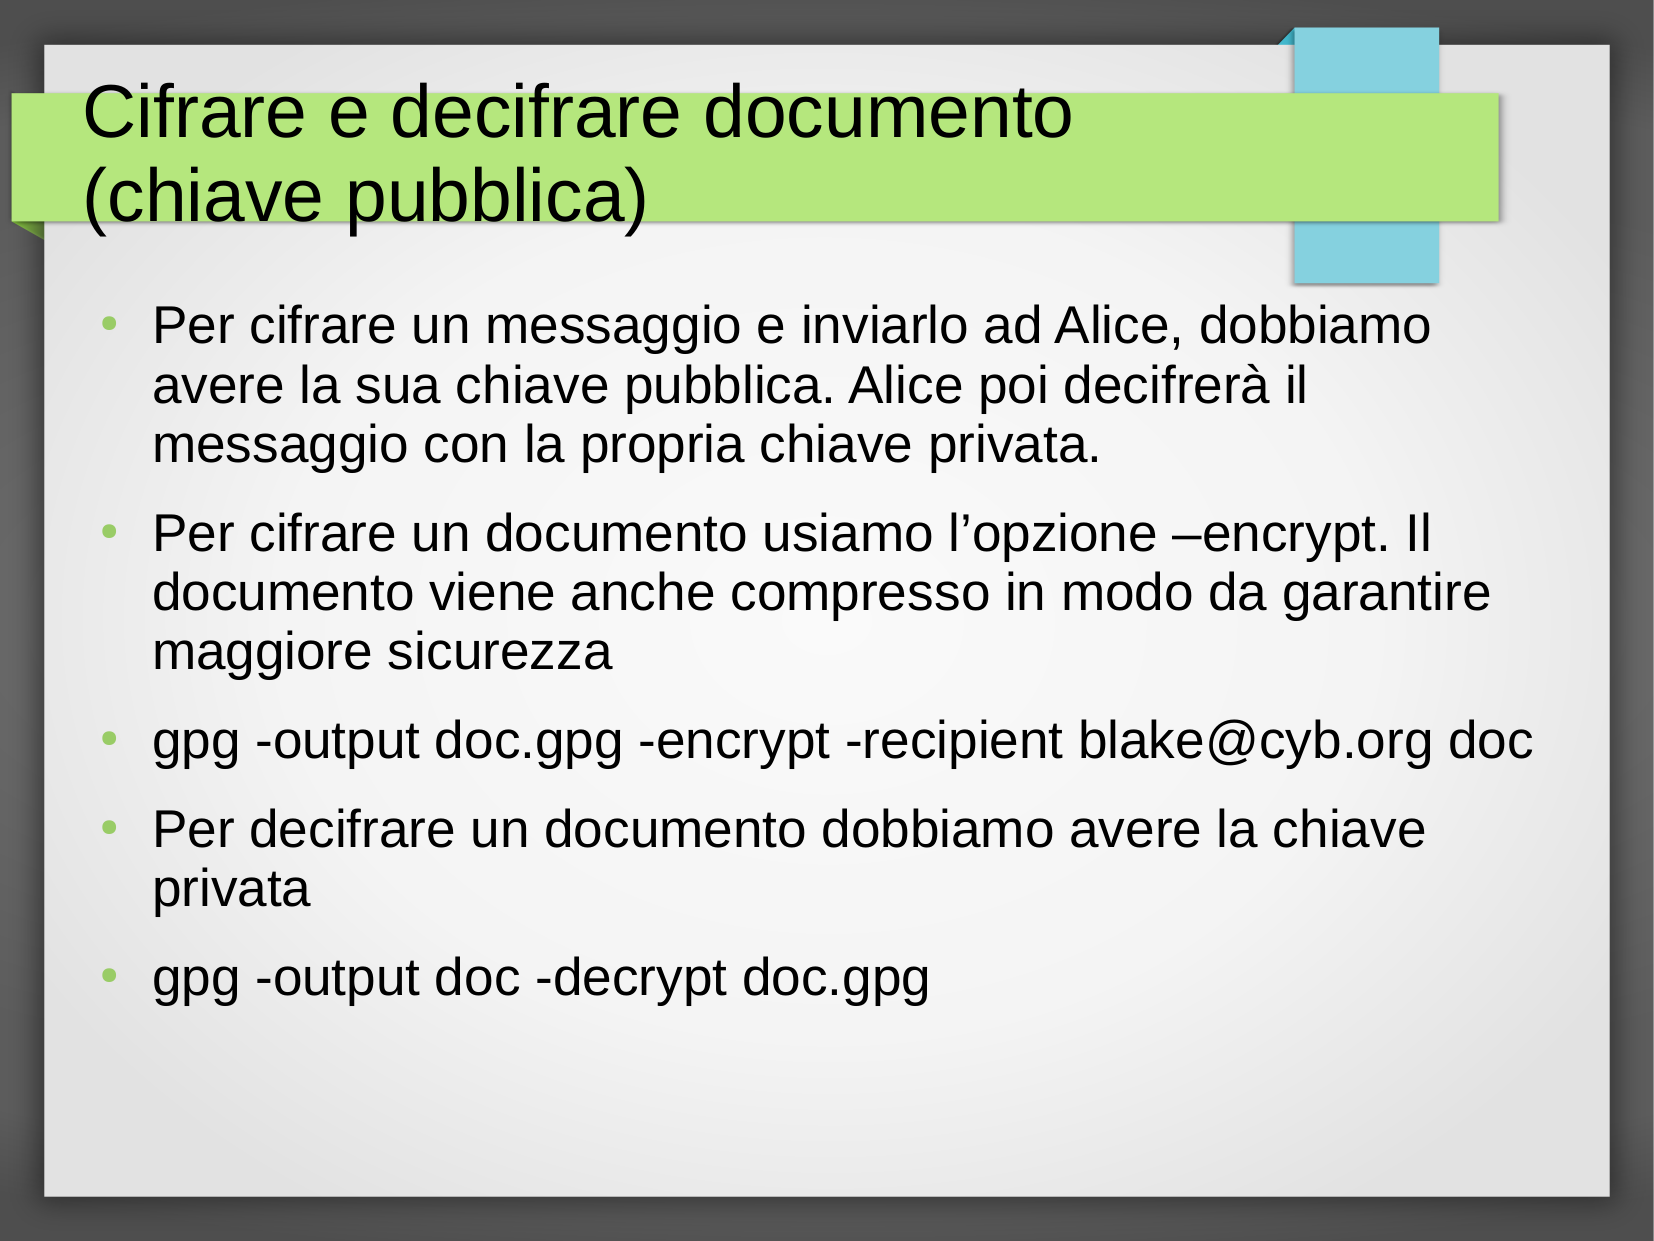

# Cifrare e decifrare documento (chiave pubblica)
Per cifrare un messaggio e inviarlo ad Alice, dobbiamo avere la sua chiave pubblica. Alice poi decifrerà il messaggio con la propria chiave privata.
Per cifrare un documento usiamo l’opzione –encrypt. Il documento viene anche compresso in modo da garantire maggiore sicurezza
gpg -output doc.gpg -encrypt -recipient blake@cyb.org doc
Per decifrare un documento dobbiamo avere la chiave privata
gpg -output doc -decrypt doc.gpg